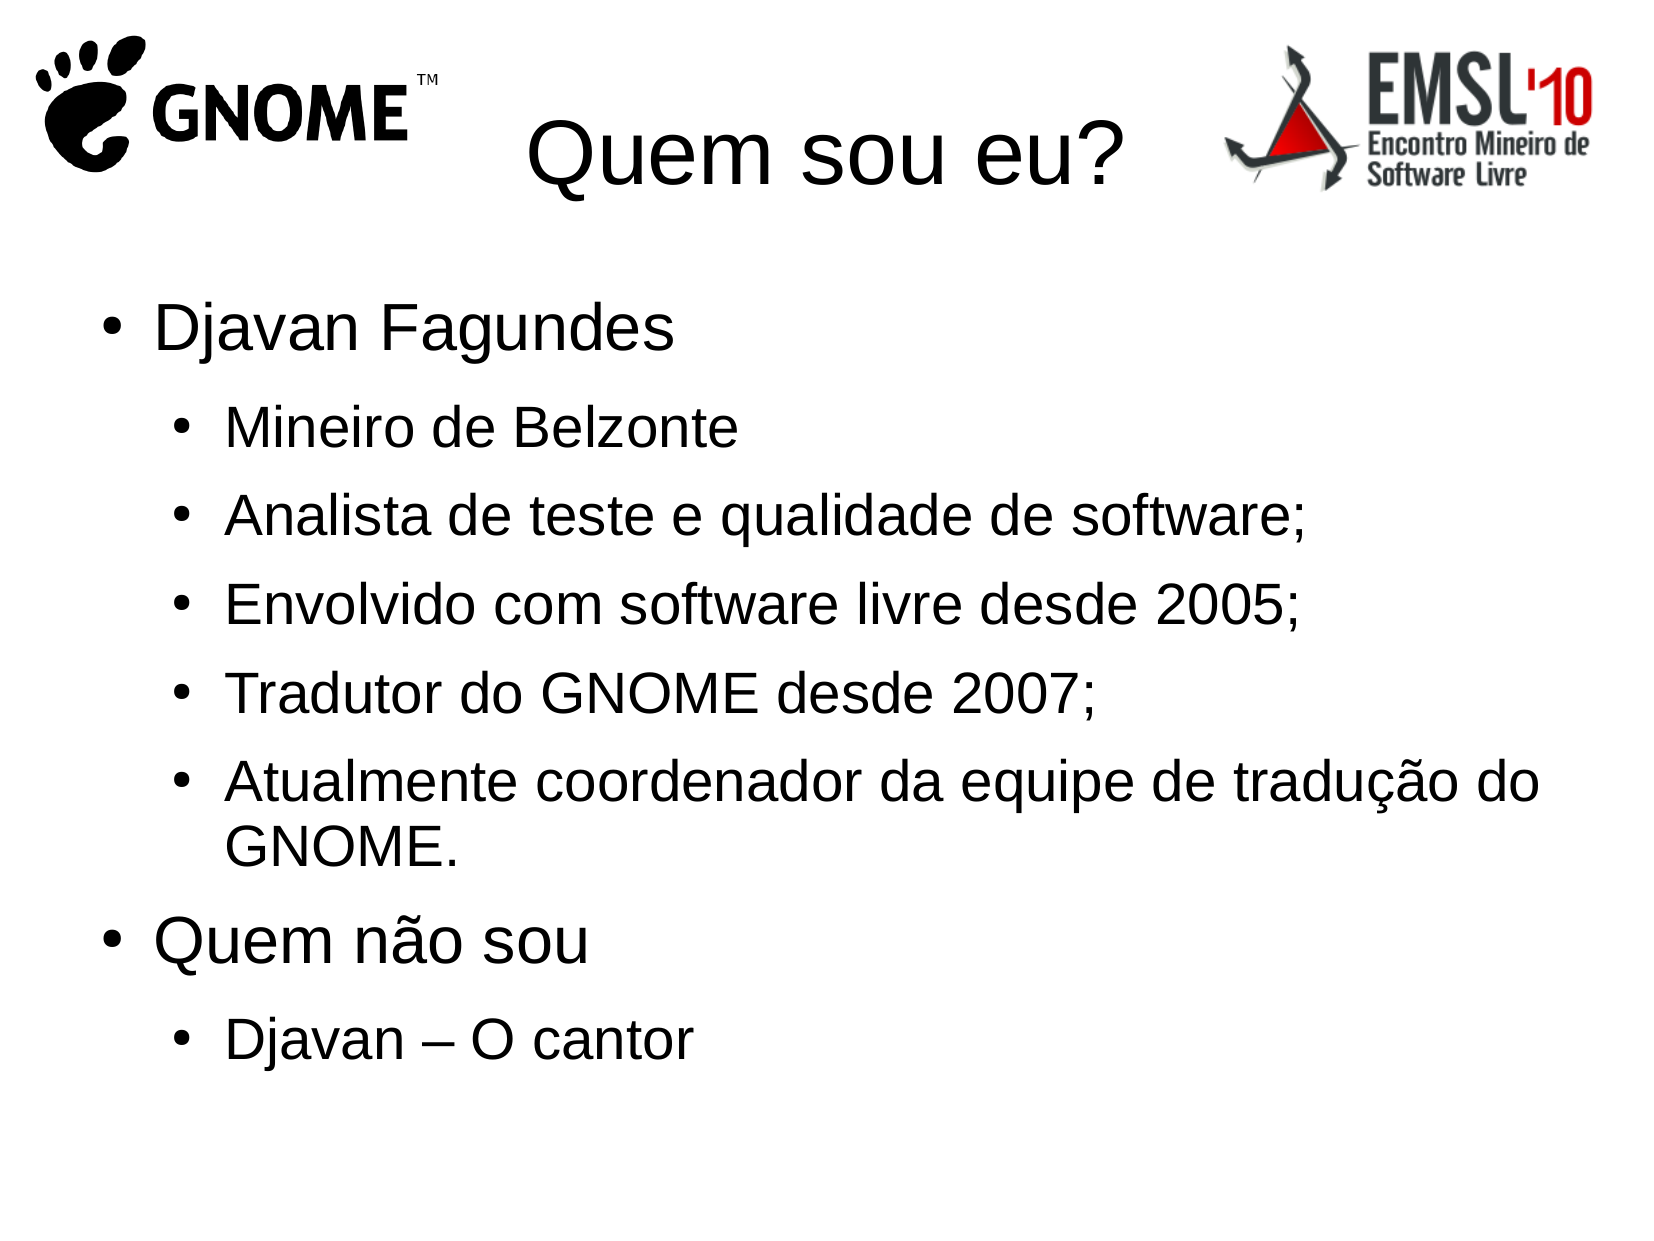

# Quem sou eu?
Djavan Fagundes
Mineiro de Belzonte
Analista de teste e qualidade de software;
Envolvido com software livre desde 2005;
Tradutor do GNOME desde 2007;
Atualmente coordenador da equipe de tradução do GNOME.
Quem não sou
Djavan – O cantor